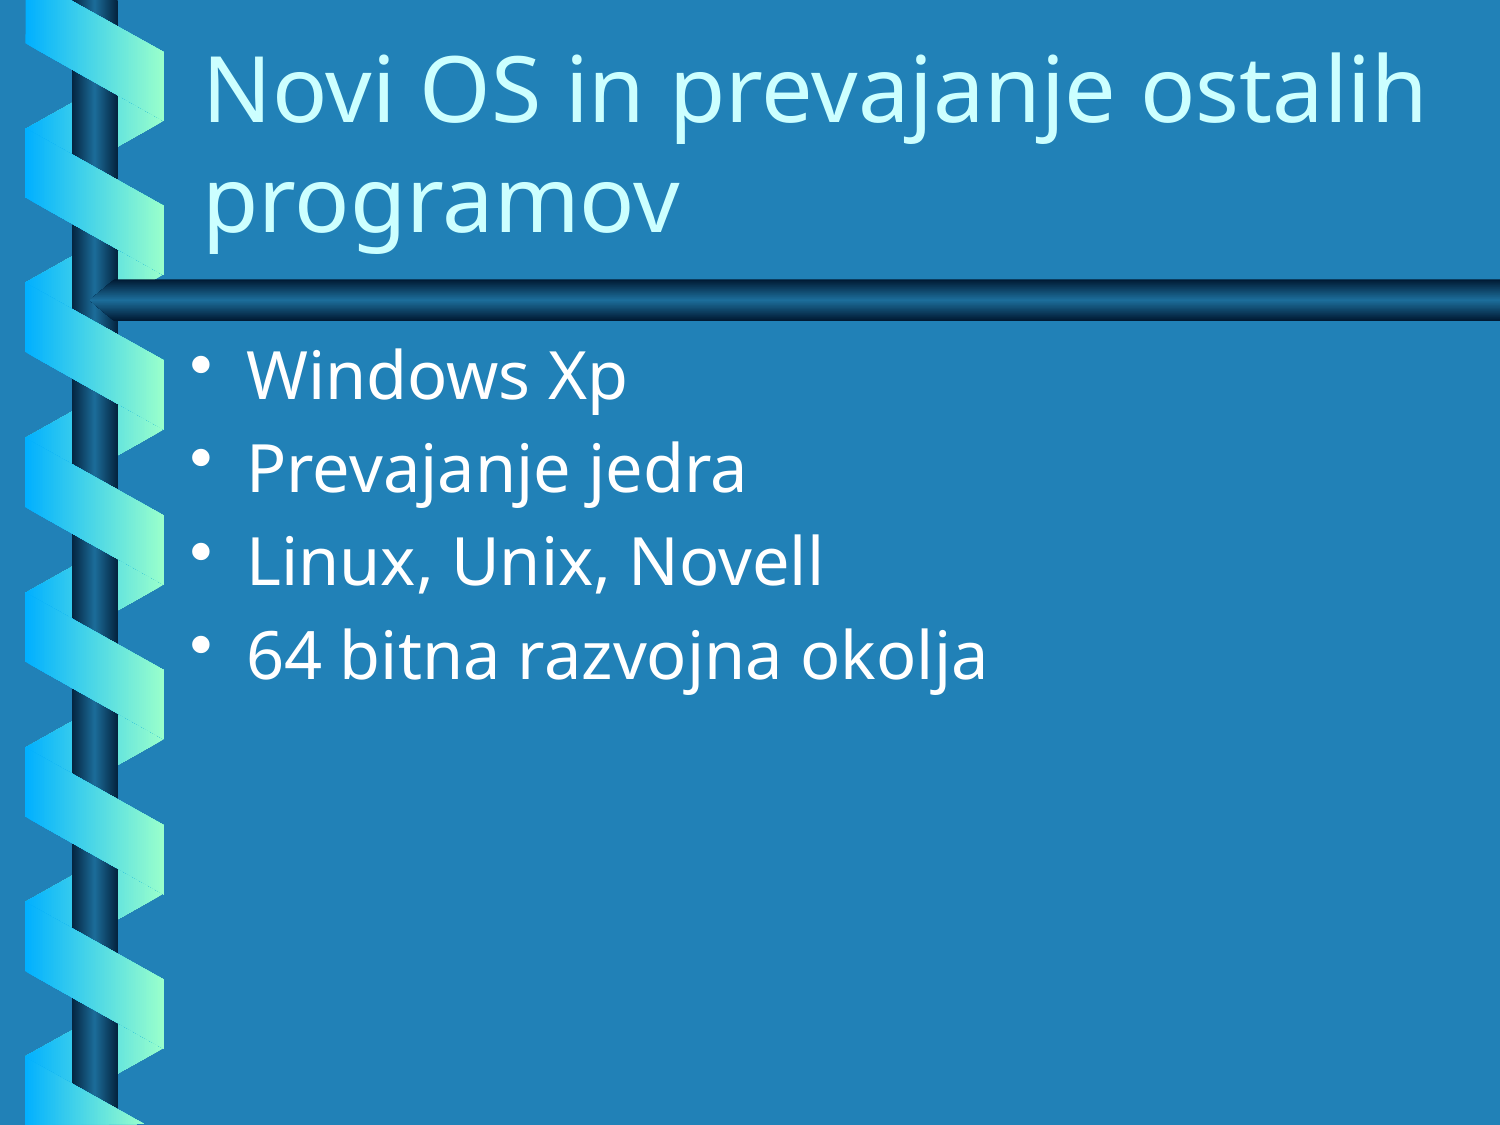

# Novi OS in prevajanje ostalih programov
Windows Xp
Prevajanje jedra
Linux, Unix, Novell
64 bitna razvojna okolja